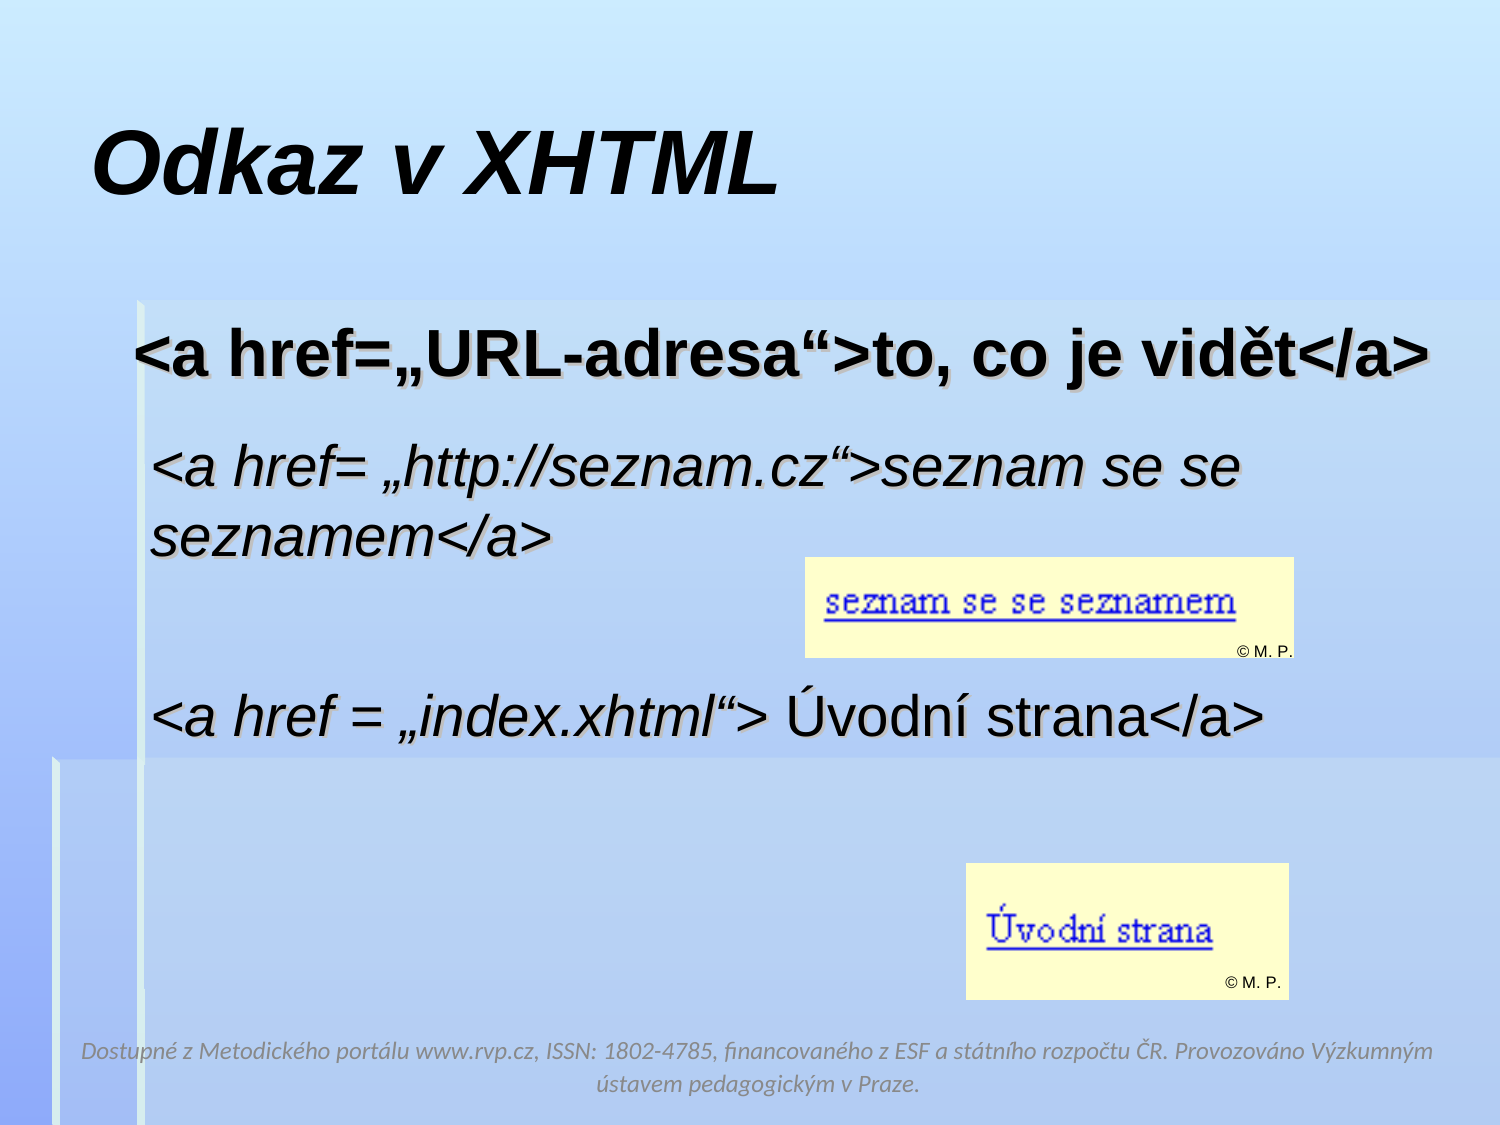

# Odkaz v XHTML
<a href=„URL-adresa“>to, co je vidět</a>
<a href= „http://seznam.cz“>seznam se se seznamem</a>
<a href = „index.xhtml“> Úvodní strana</a>
© M. P.
© M. P.
Dostupné z Metodického portálu www.rvp.cz, ISSN: 1802-4785, financovaného z ESF a státního rozpočtu ČR. Provozováno Výzkumným ústavem pedagogickým v Praze.